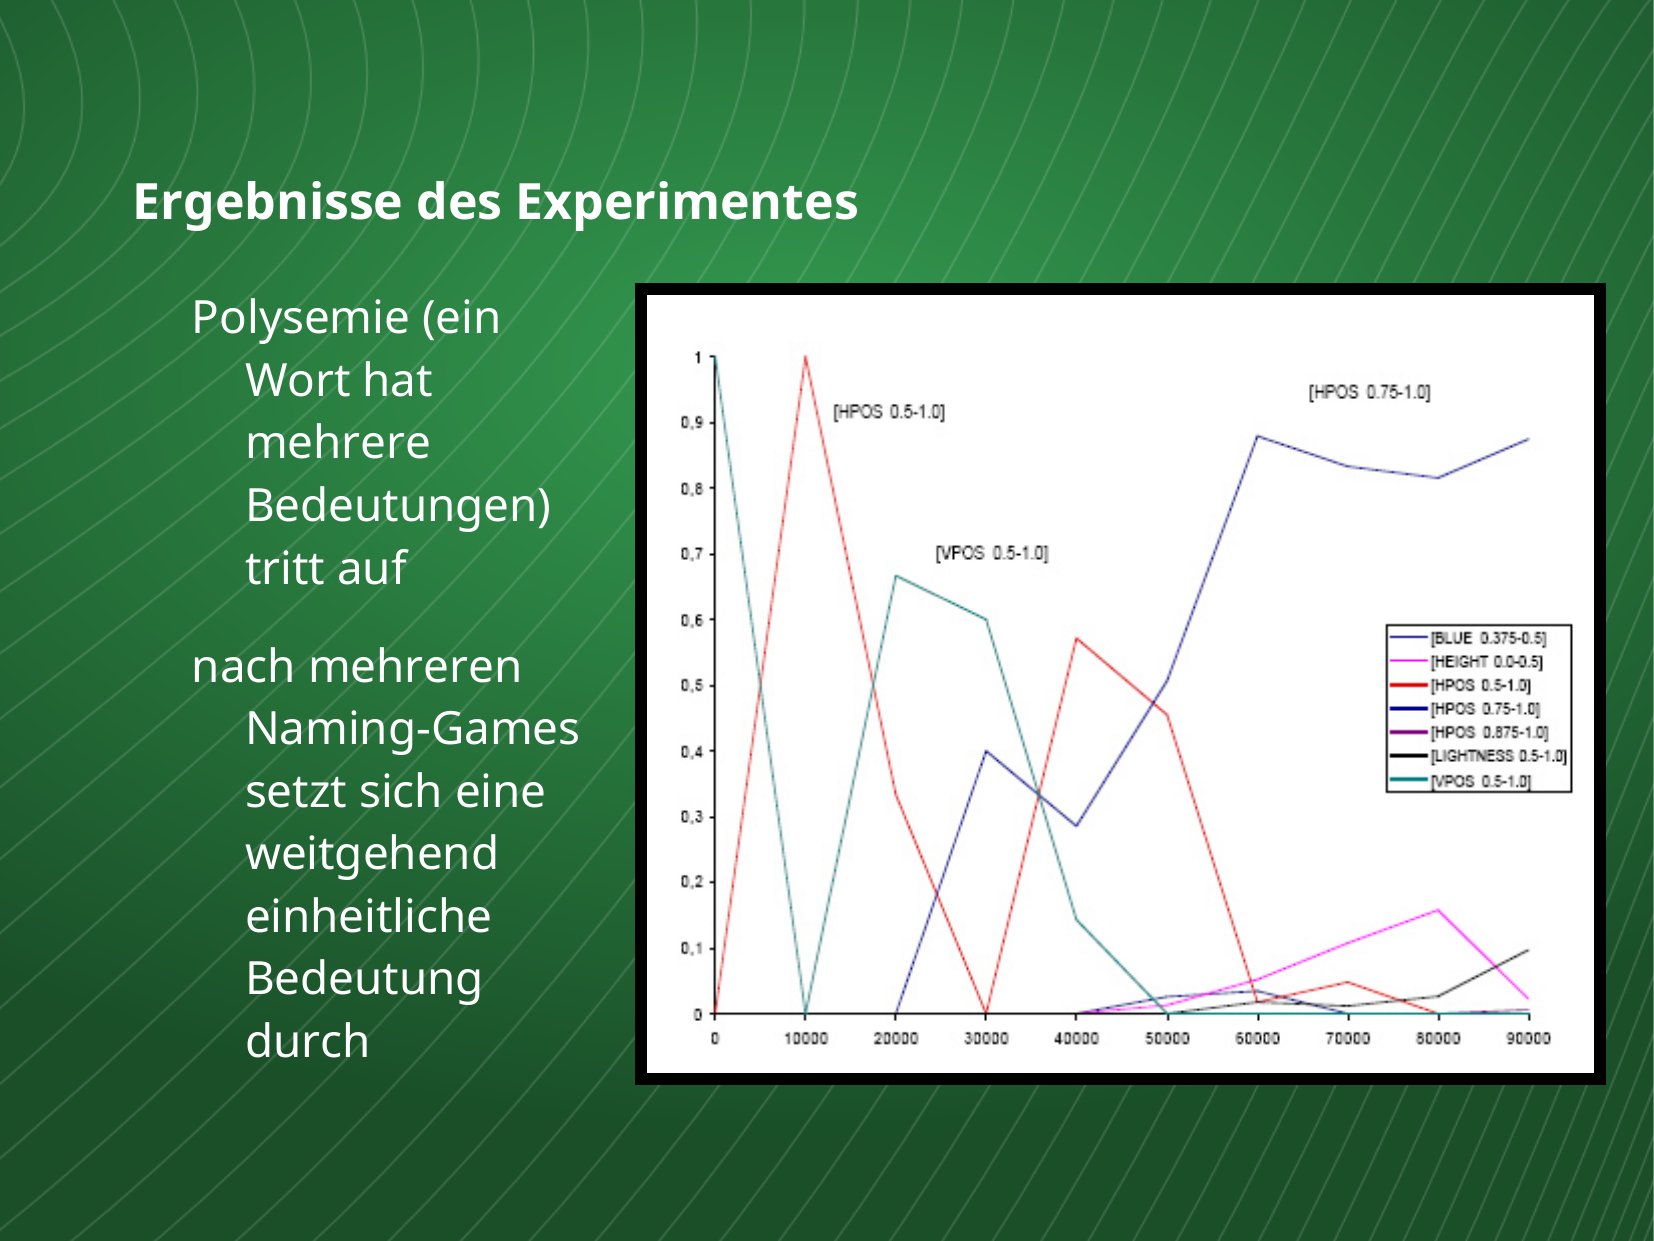

Ergebnisse des Experimentes
Polysemie (ein Wort hat mehrere Bedeutungen) tritt auf
nach mehreren Naming-Games setzt sich eine weitgehend einheitliche Bedeutung durch